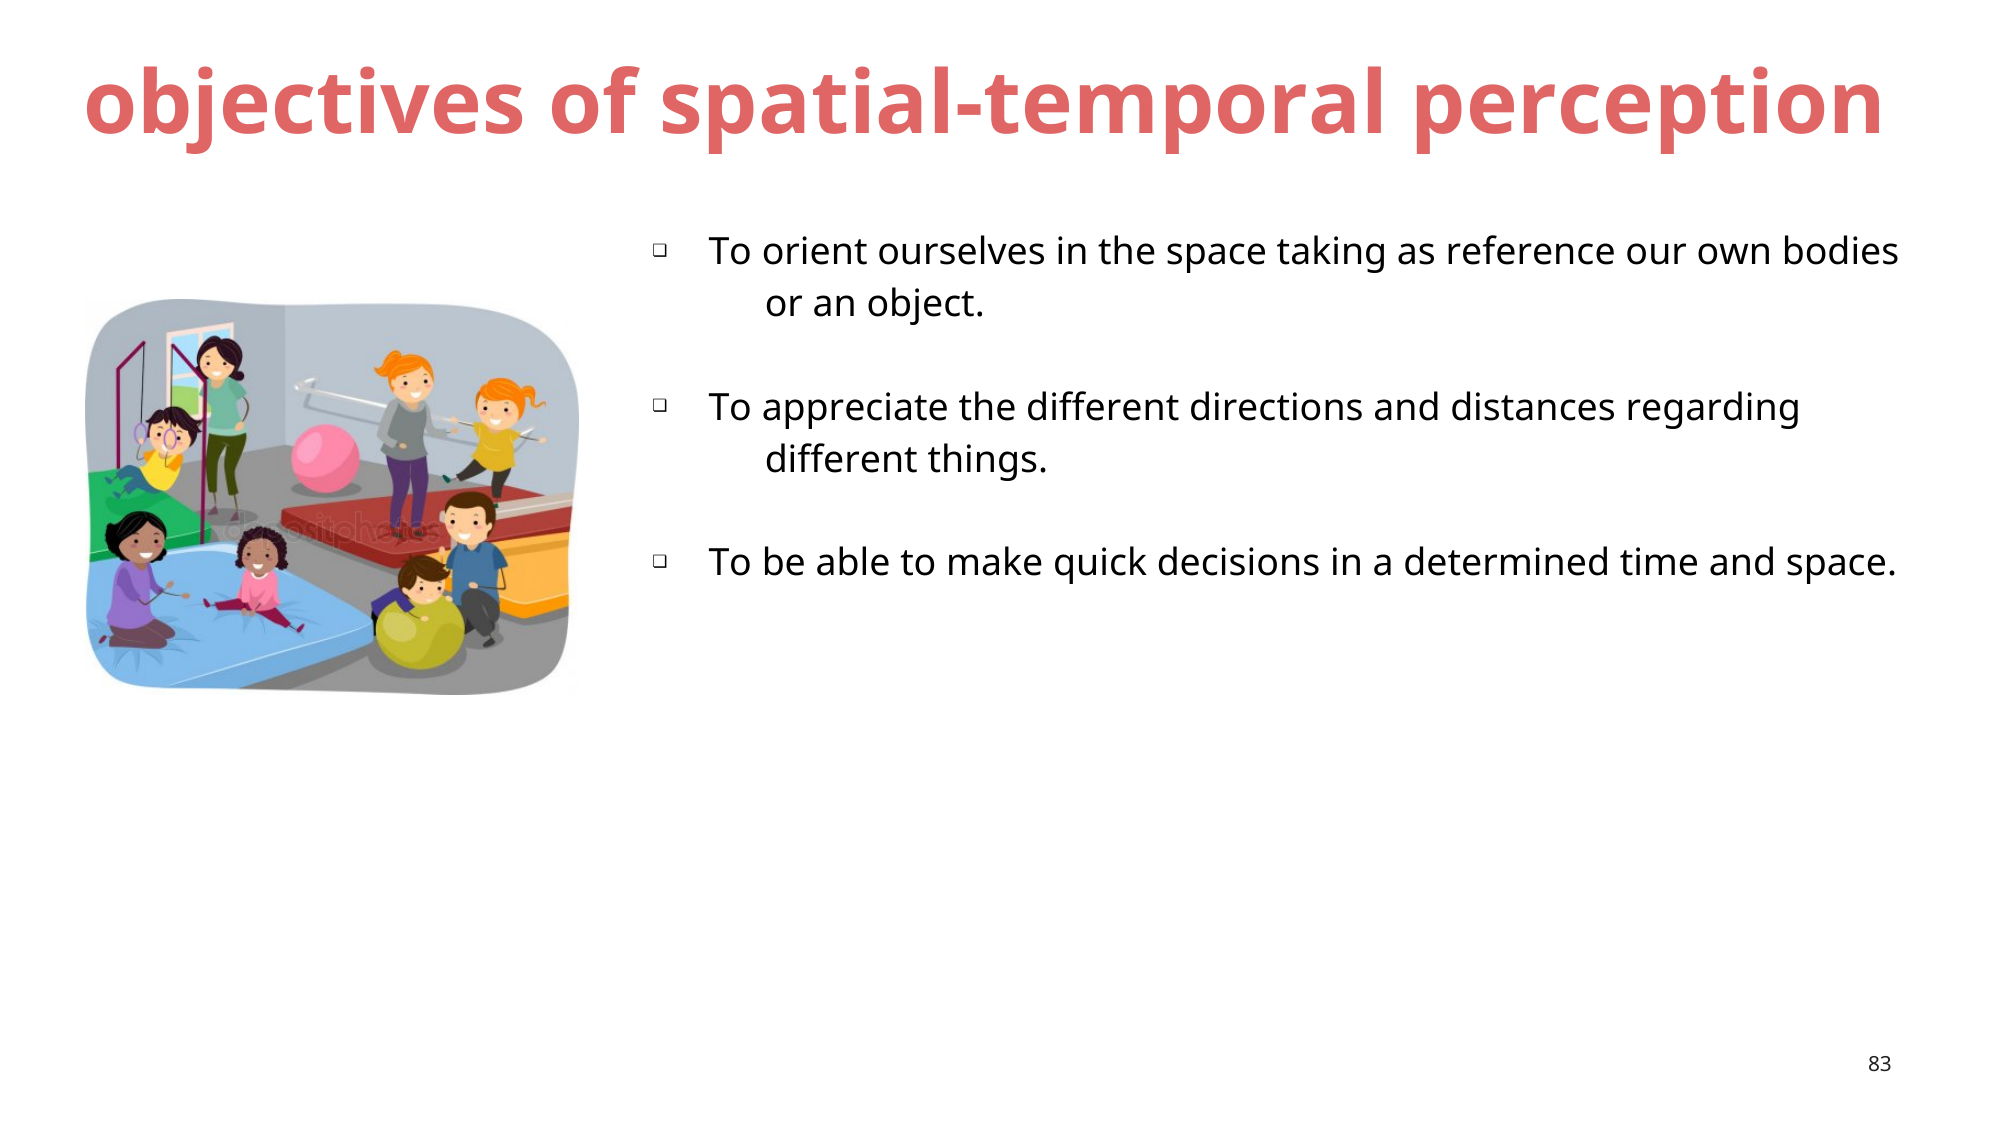

# objectives of spatial-temporal perception
To orient ourselves in the space taking as reference our own bodies or an object.
To appreciate the different directions and distances regarding different things.
To be able to make quick decisions in a determined time and space.